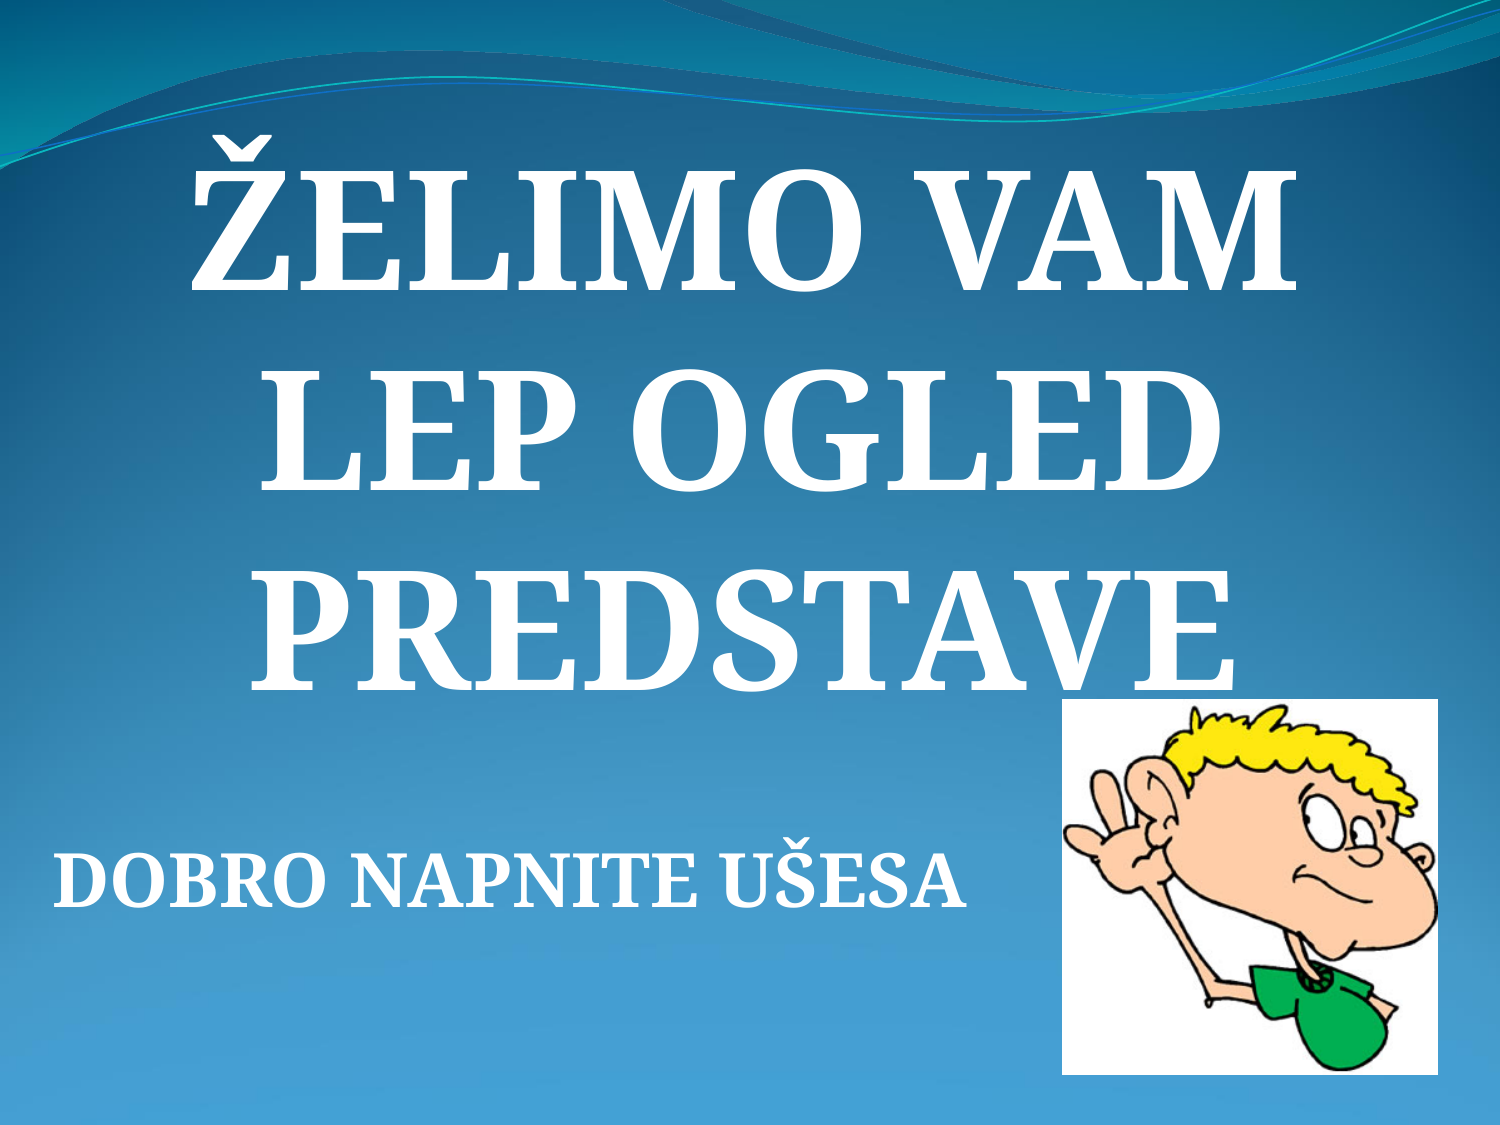

# ŽELIMO VAM LEP OGLED PREDSTAVE
DOBRO NAPNITE UŠESA